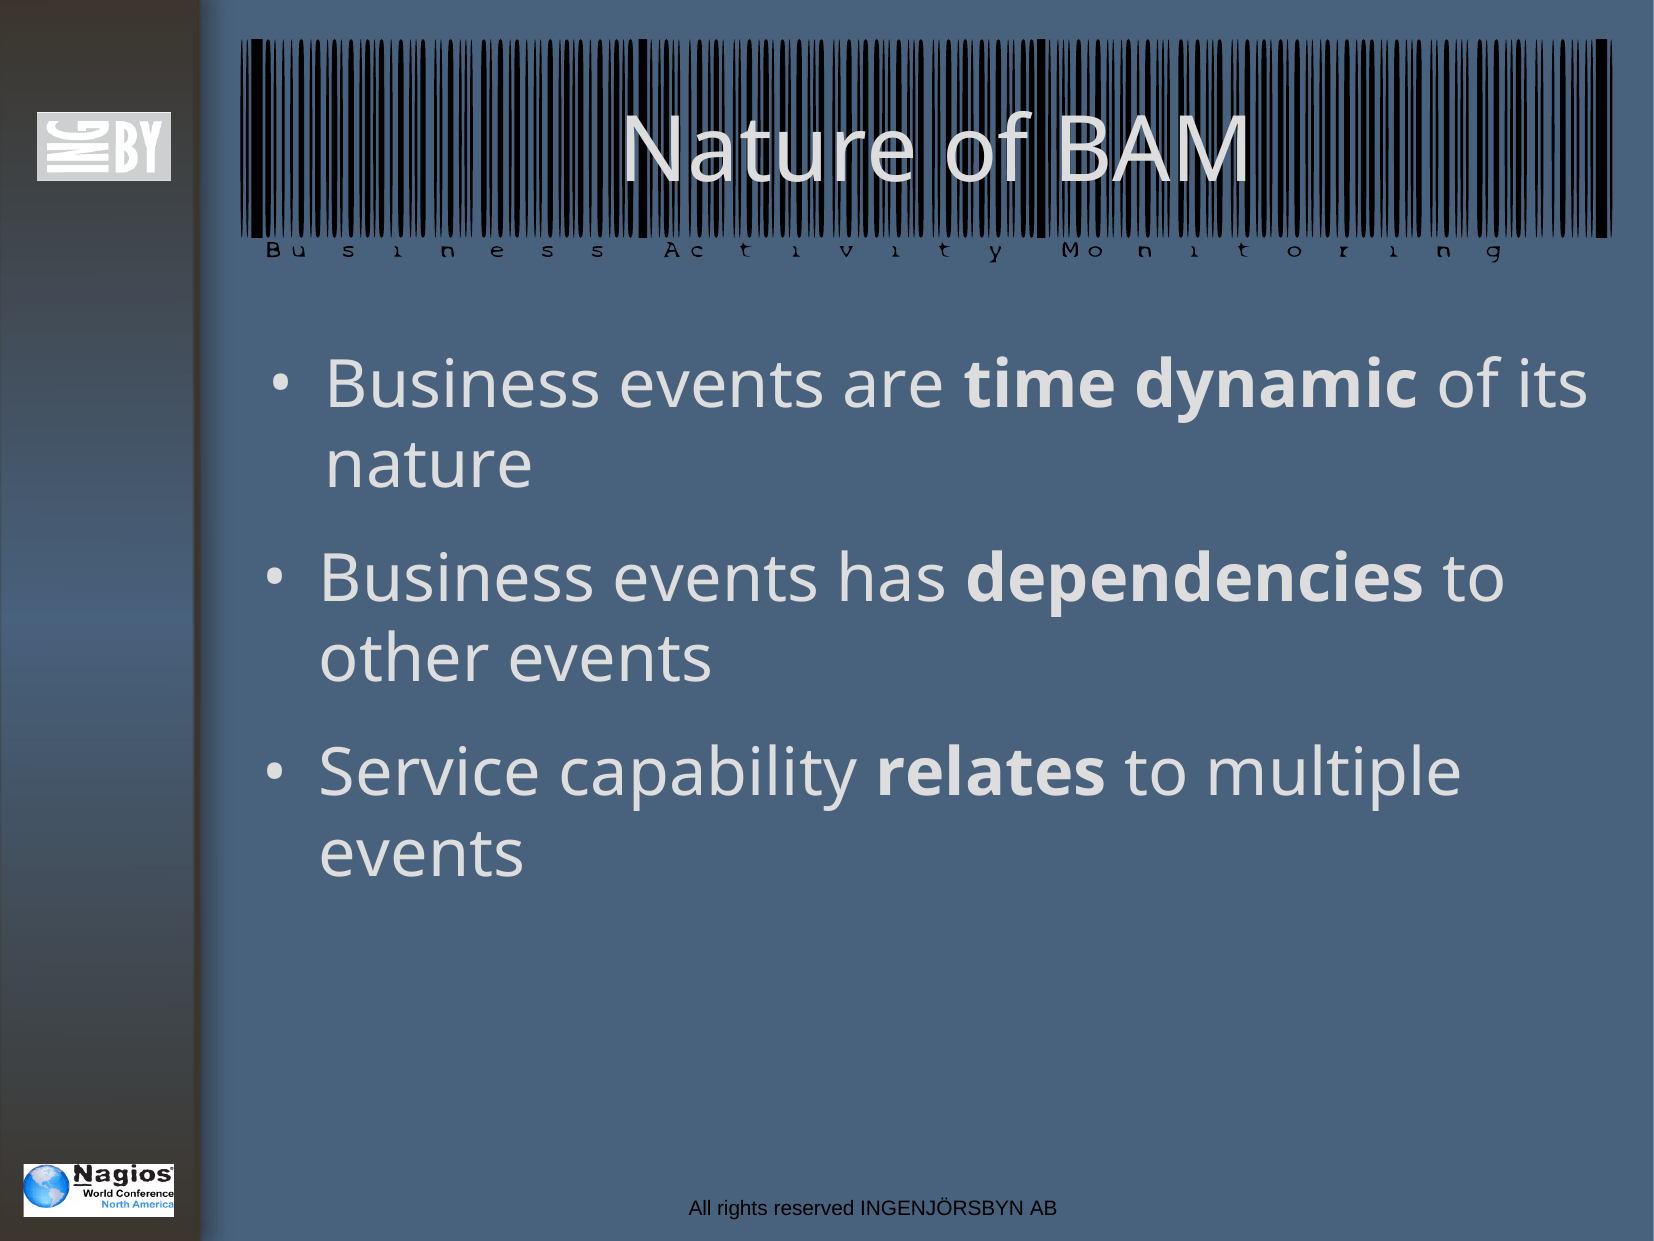

# Nature of BAM
Business events are time dynamic of its nature
Business events has dependencies to other events
Service capability relates to multiple events